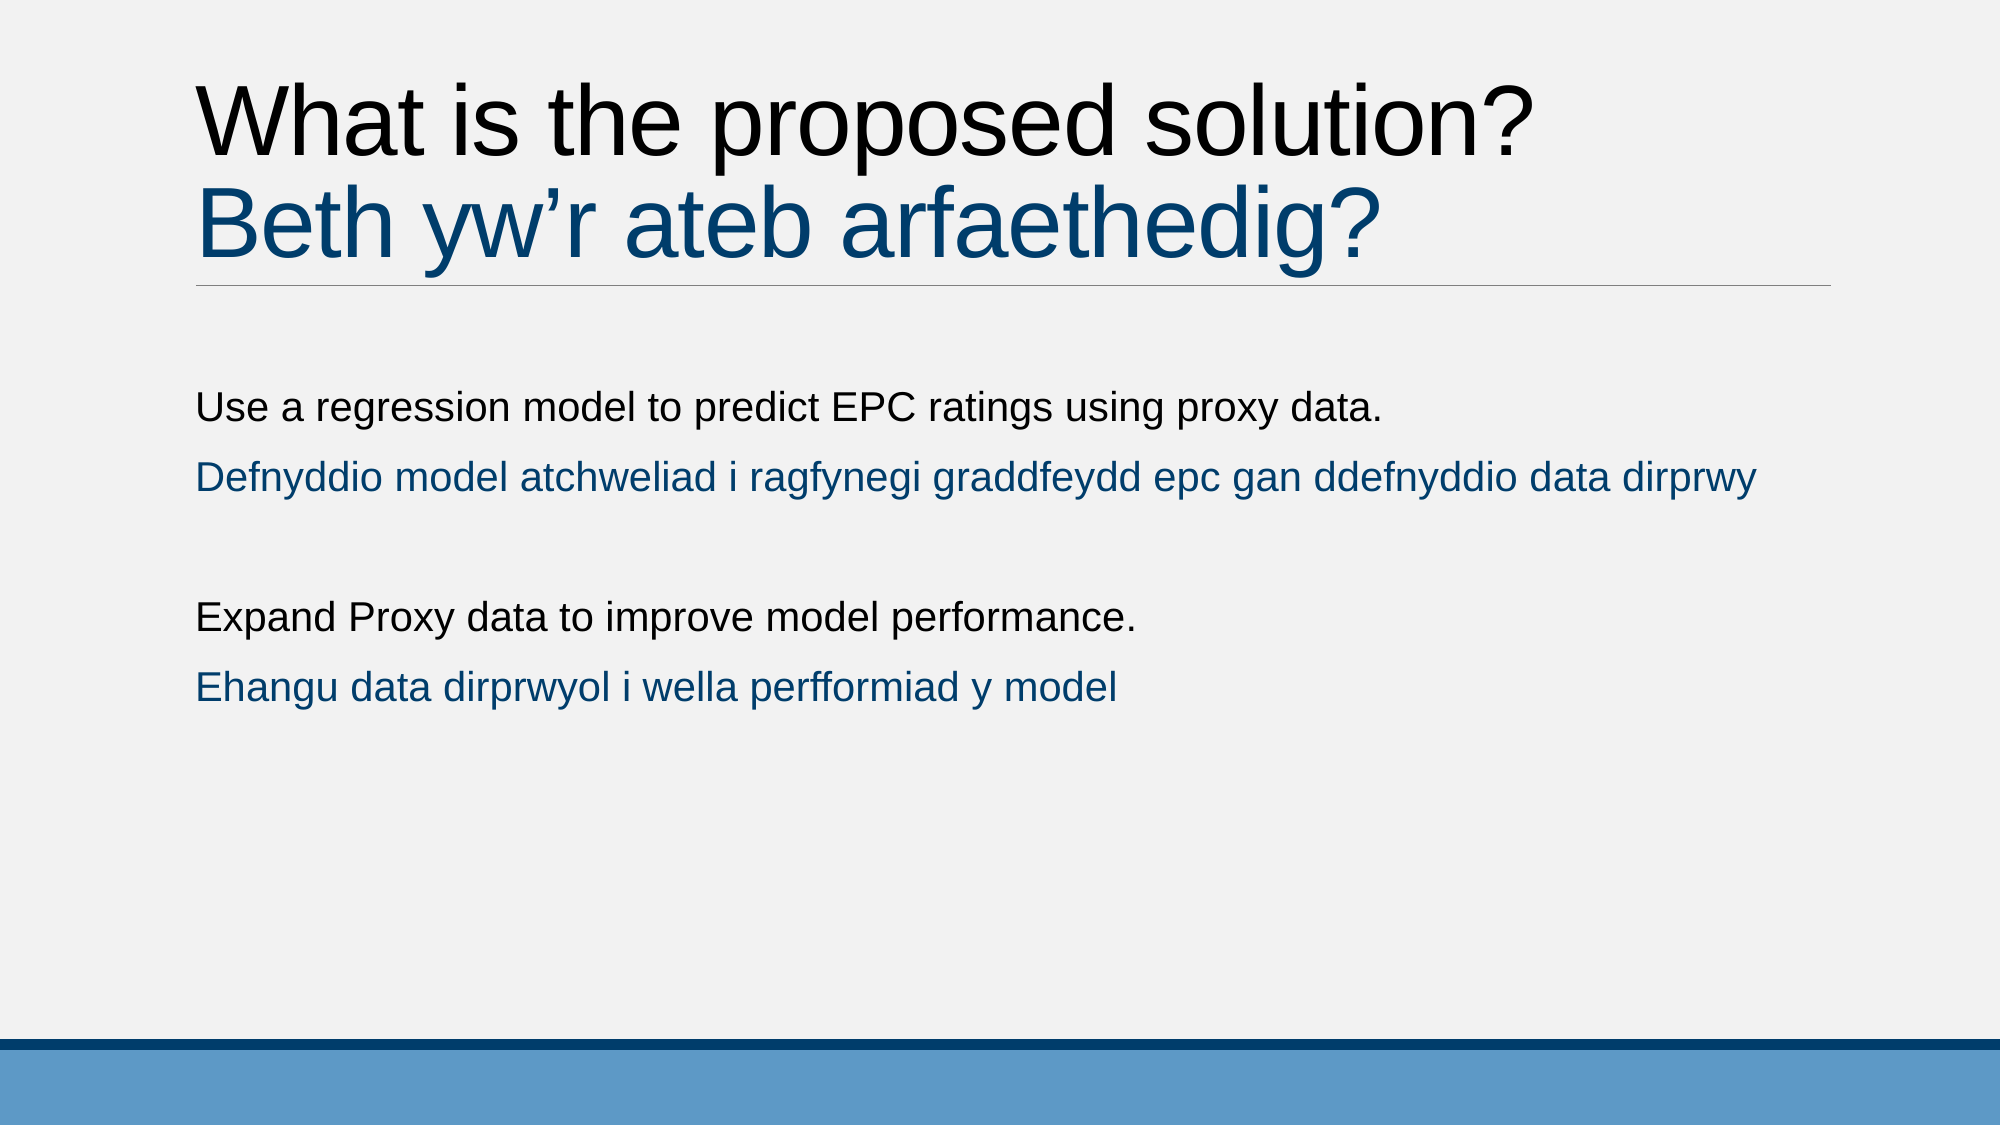

# What is the proposed solution? Beth yw’r ateb arfaethedig?
Use a regression model to predict EPC ratings using proxy data.
Defnyddio model atchweliad i ragfynegi graddfeydd epc gan ddefnyddio data dirprwy
Expand Proxy data to improve model performance.
Ehangu data dirprwyol i wella perfformiad y model